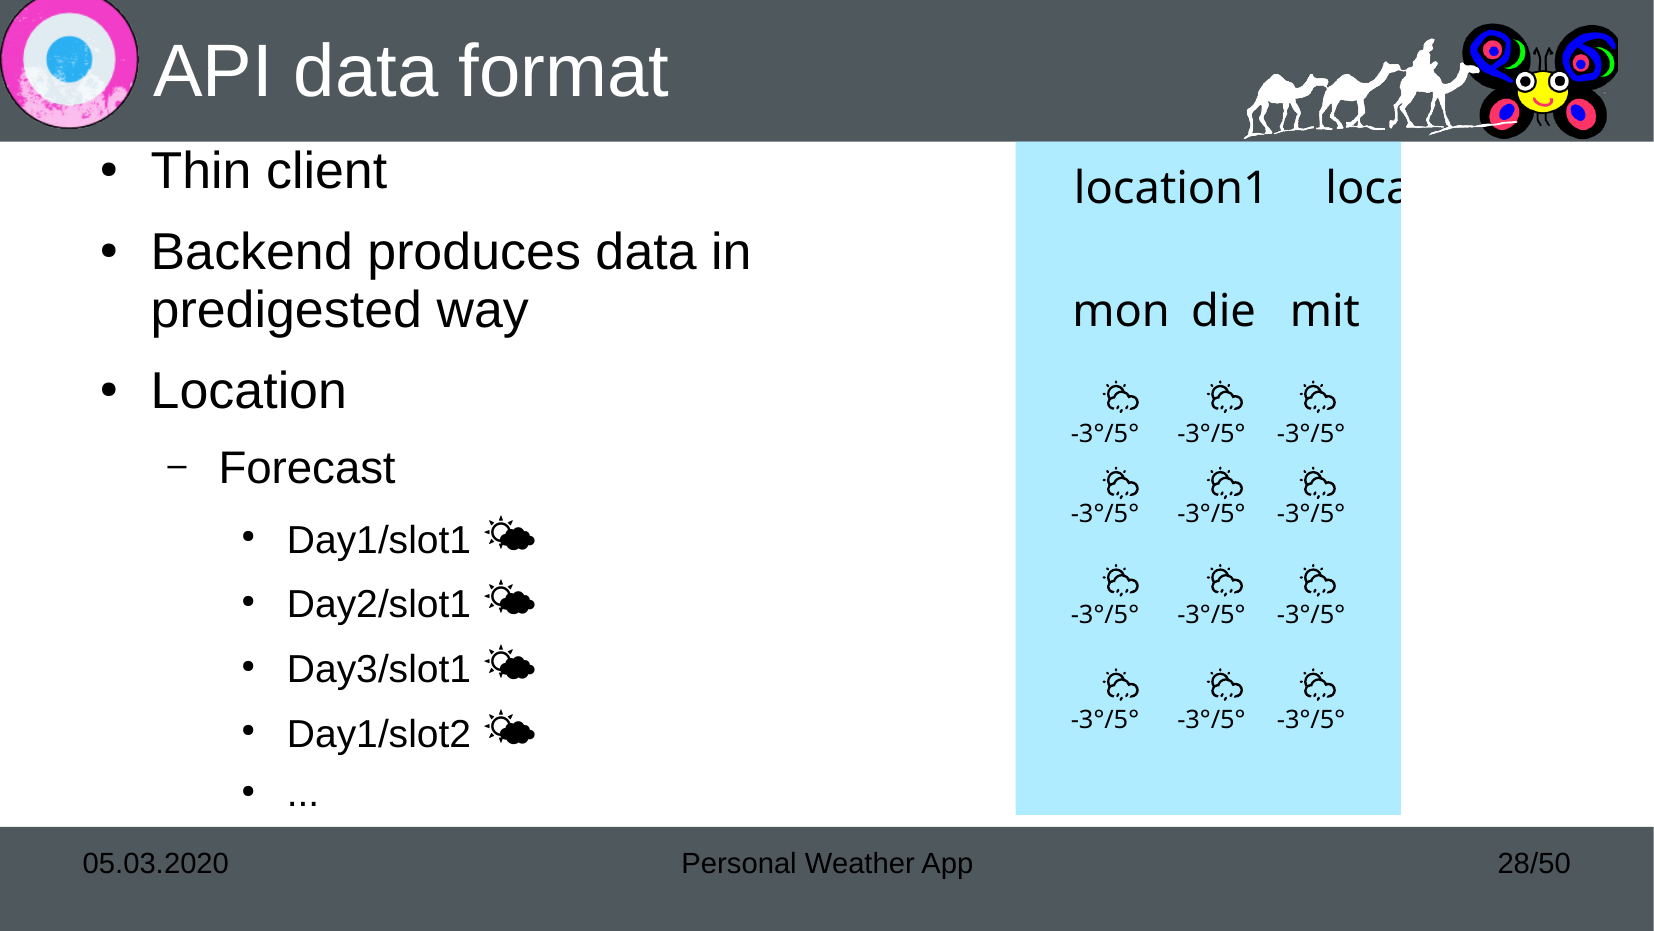

# API data format
Thin client
Backend produces data in predigested way
Location
Forecast
Day1/slot1 🌤️
Day2/slot1 🌤️
Day3/slot1 🌤️
Day1/slot2 🌤️
...
08. März 2019
28